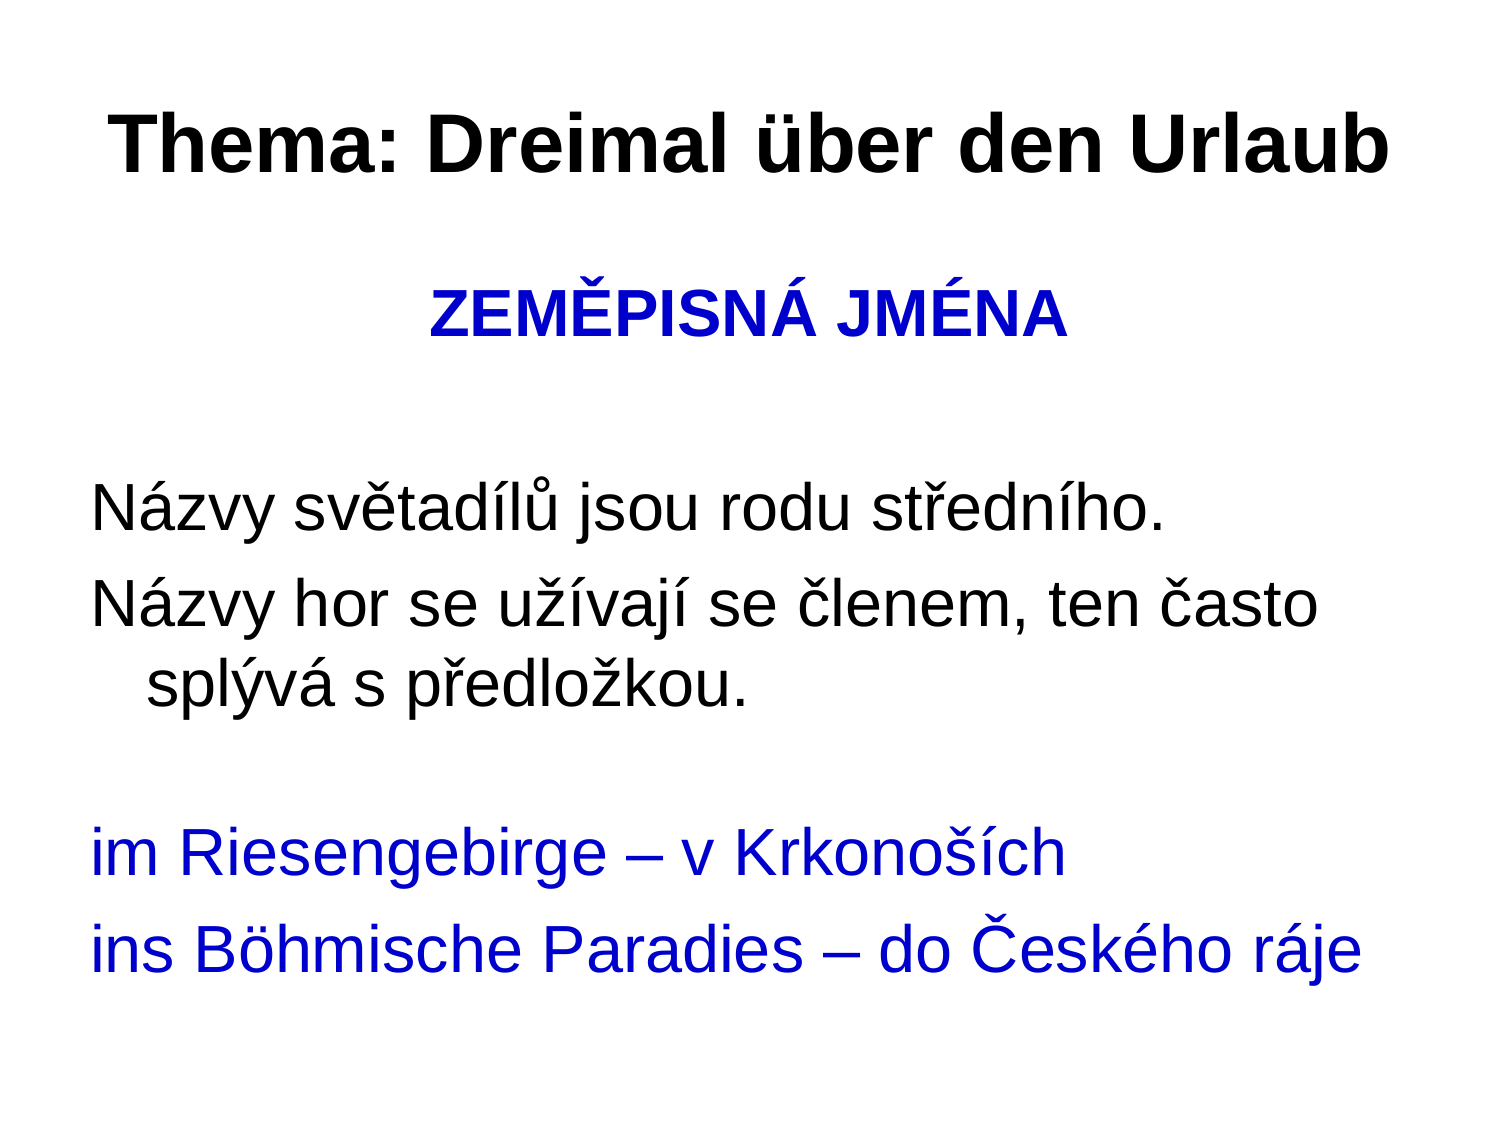

# Thema: Dreimal über den Urlaub
ZEMĚPISNÁ JMÉNA
Názvy světadílů jsou rodu středního.
Názvy hor se užívají se členem, ten často splývá s předložkou.
im Riesengebirge – v Krkonoších
ins Böhmische Paradies – do Českého ráje